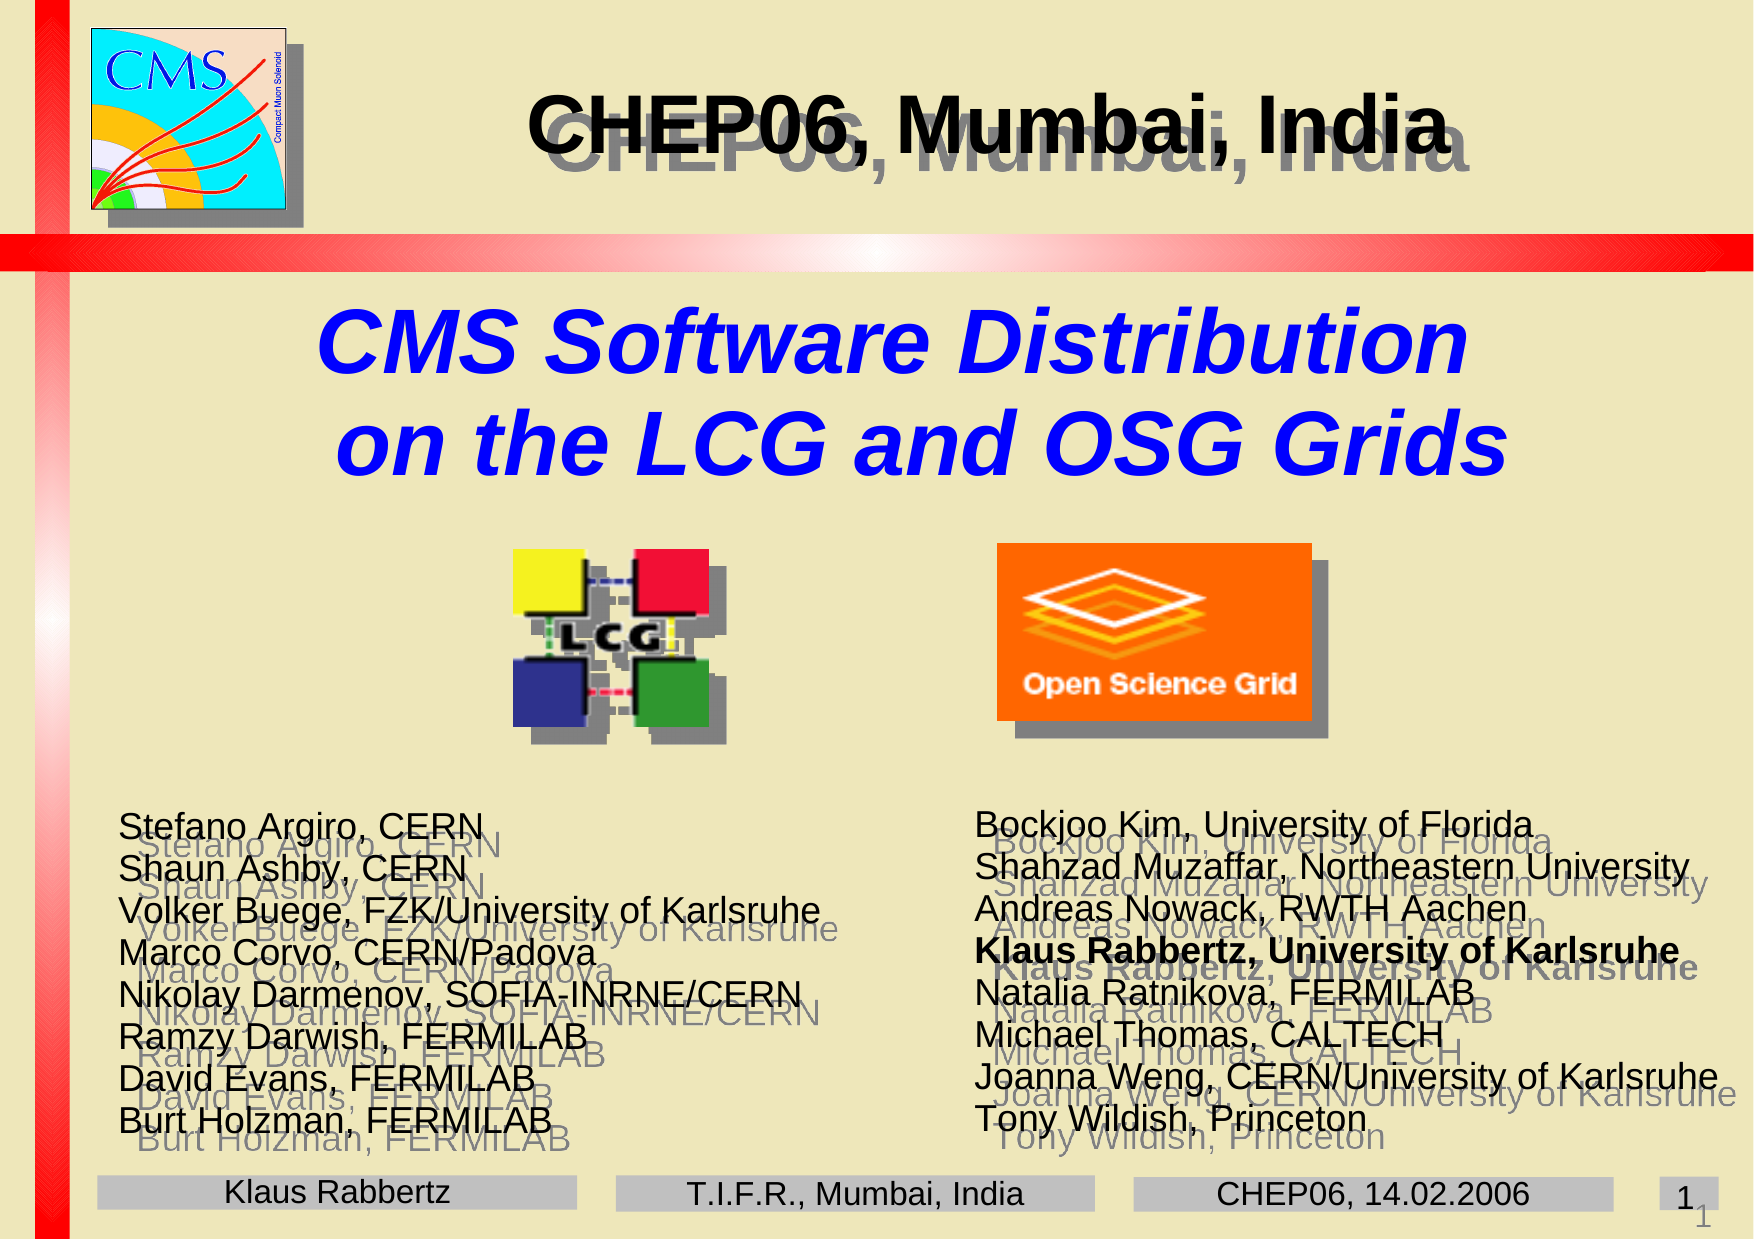

CHEP06, Mumbai, India
# CMS Software Distribution on the LCG and OSG Grids
Bockjoo Kim, University of Florida
Shahzad Muzaffar, Northeastern University
Andreas Nowack, RWTH Aachen
Klaus Rabbertz, University of Karlsruhe
Natalia Ratnikova, FERMILAB
Michael Thomas, CALTECH
Joanna Weng, CERN/University of Karlsruhe
Tony Wildish, Princeton
Stefano Argiro, CERN
Shaun Ashby, CERN
Volker Buege, FZK/University of Karlsruhe
Marco Corvo, CERN/Padova
Nikolay Darmenov, SOFIA-INRNE/CERN
Ramzy Darwish, FERMILAB
David Evans, FERMILAB
Burt Holzman, FERMILAB